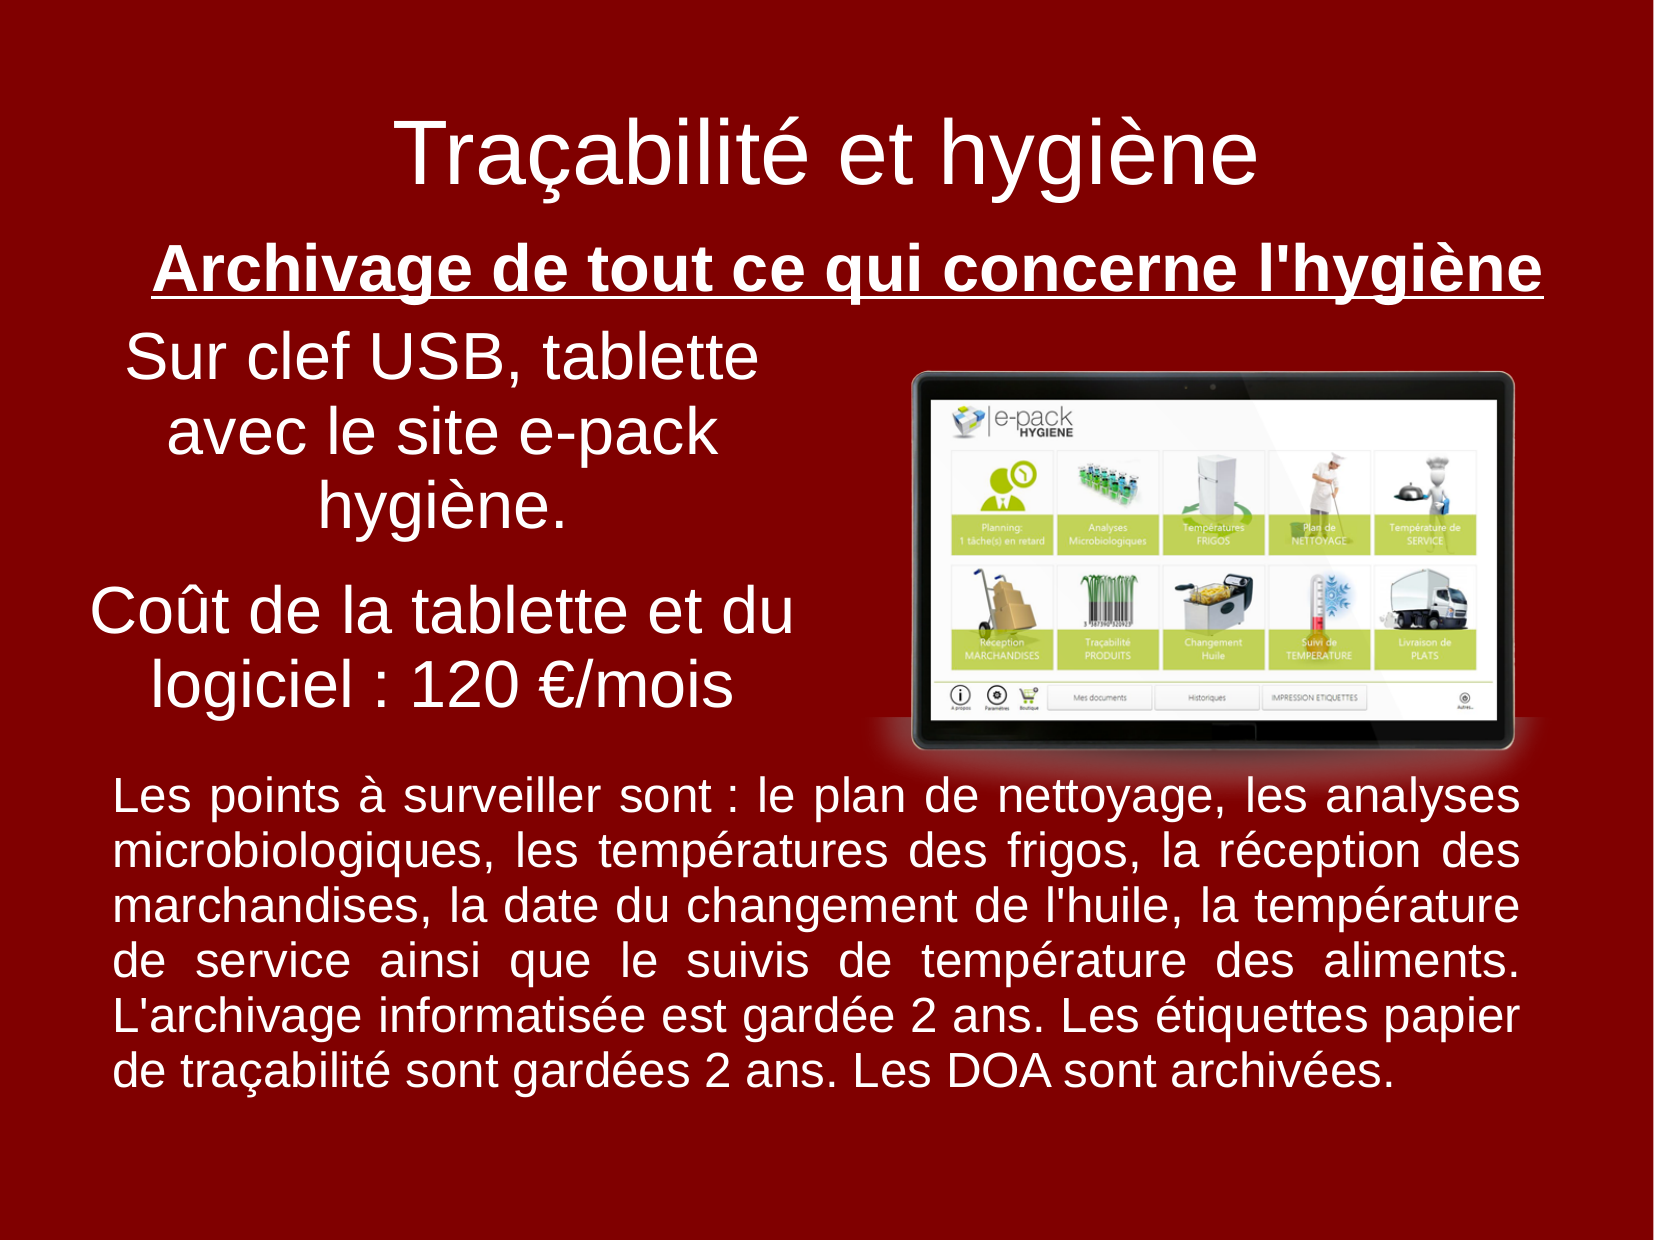

# Traçabilité et hygiène
Archivage de tout ce qui concerne l'hygiène
Sur clef USB, tablette avec le site e-pack hygiène.
Coût de la tablette et du logiciel : 120 €/mois
Les points à surveiller sont : le plan de nettoyage, les analyses microbiologiques, les températures des frigos, la réception des marchandises, la date du changement de l'huile, la température de service ainsi que le suivis de température des aliments. L'archivage informatisée est gardée 2 ans. Les étiquettes papier de traçabilité sont gardées 2 ans. Les DOA sont archivées.